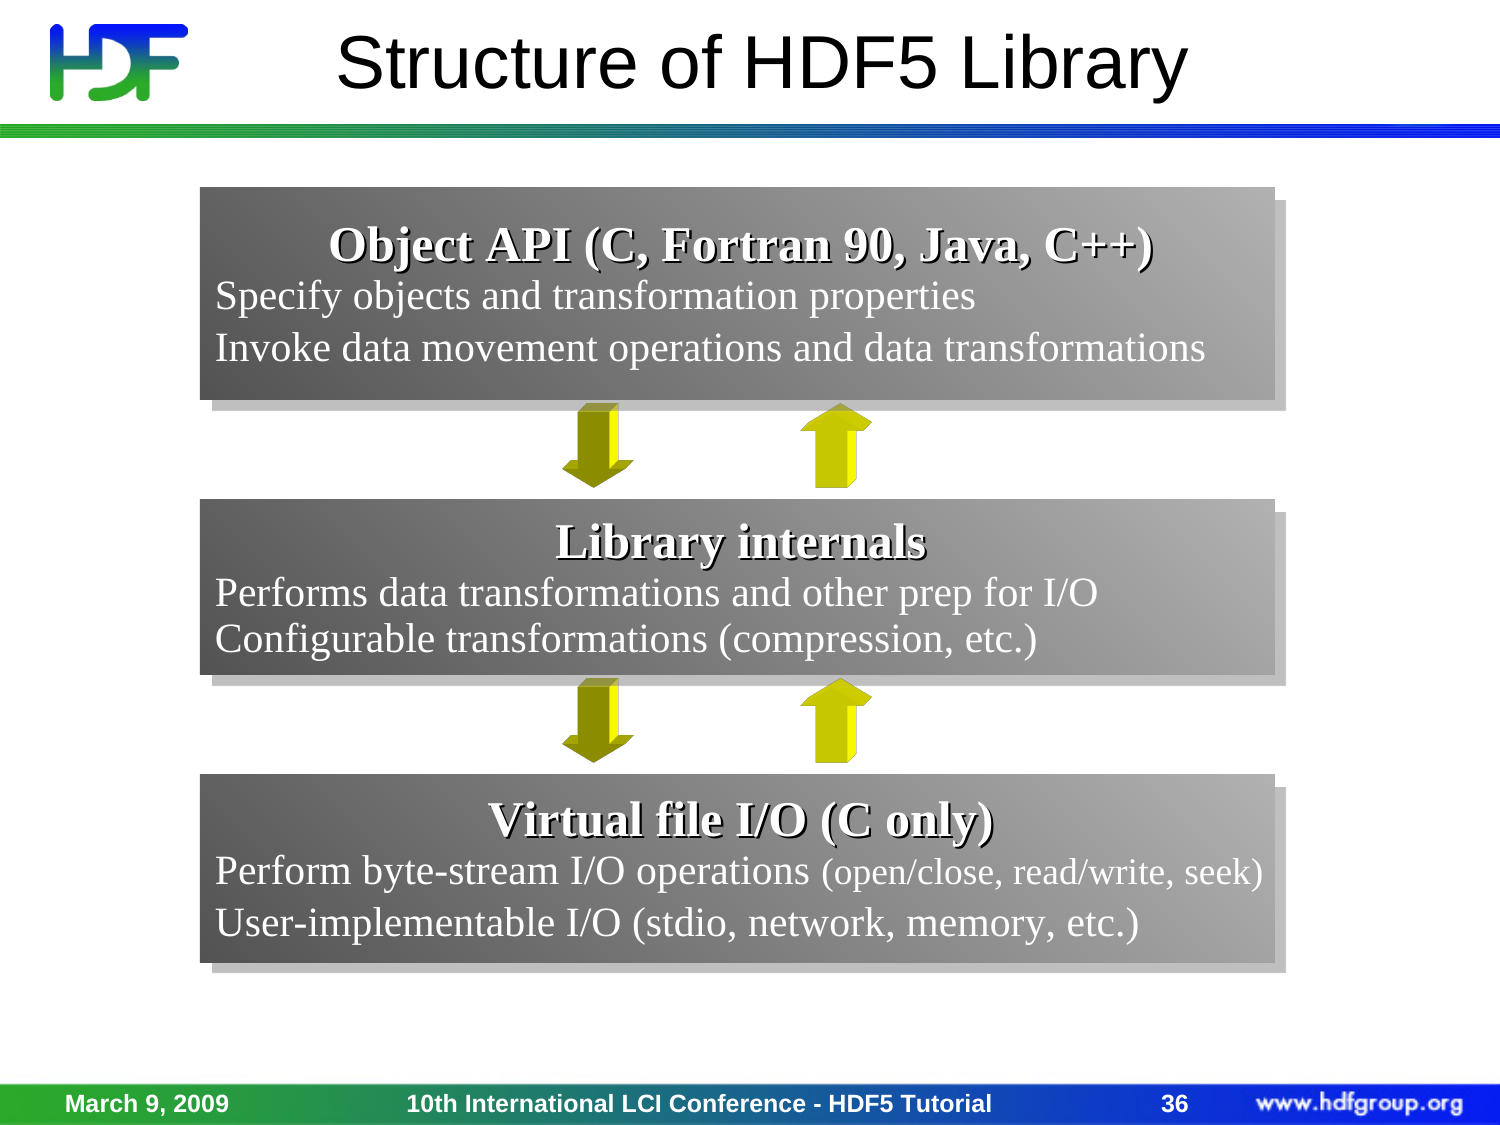

# Structure of HDF5 Library
		Object API (C, Fortran 90, Java, C++)
Specify objects and transformation properties
Invoke data movement operations and data transformations
		Library internals
Performs data transformations and other prep for I/O
Configurable transformations (compression, etc.)
		Virtual file I/O (C only)
Perform byte-stream I/O operations (open/close, read/write, seek)
User-implementable I/O (stdio, network, memory, etc.)
March 9, 2009
10th International LCI Conference - HDF5 Tutorial